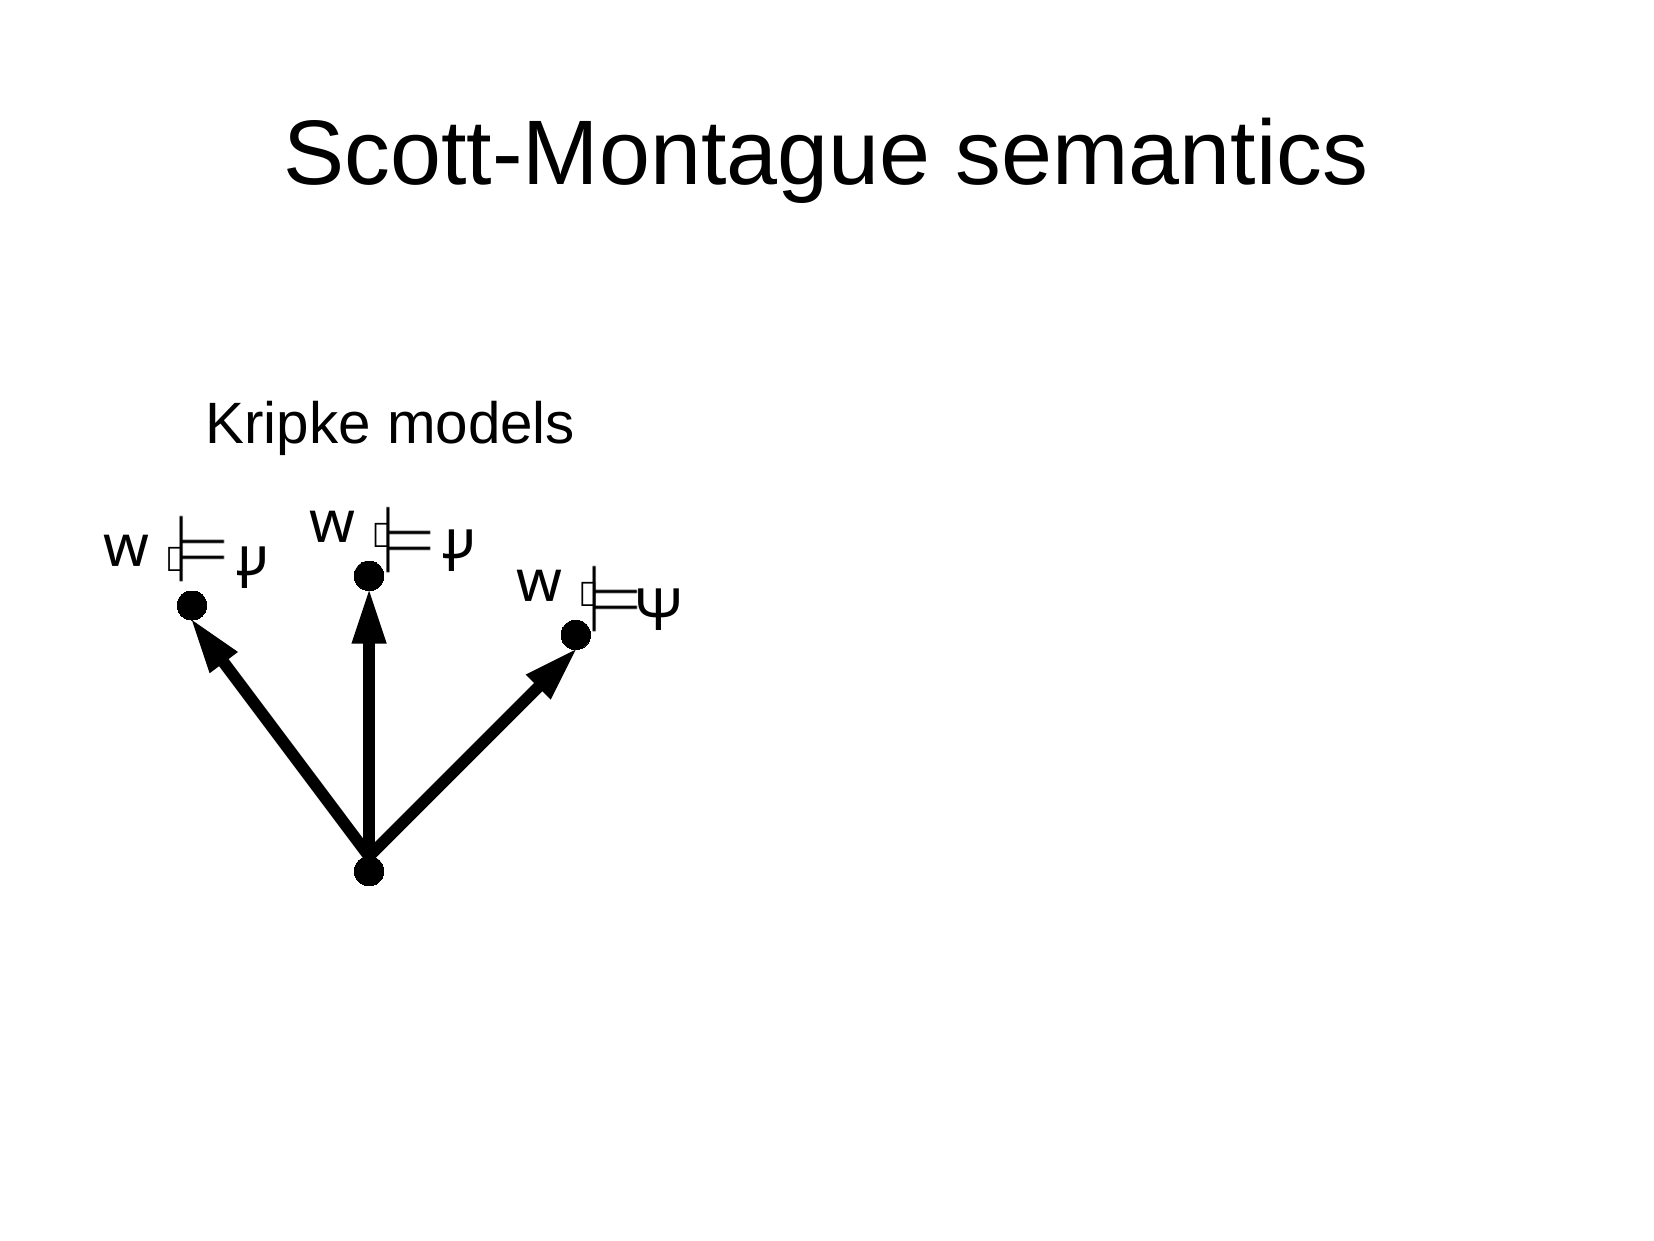

# Scott-Montague semantics
Kripke models
w２
w１
Ψ
Ψ
w３
Ψ